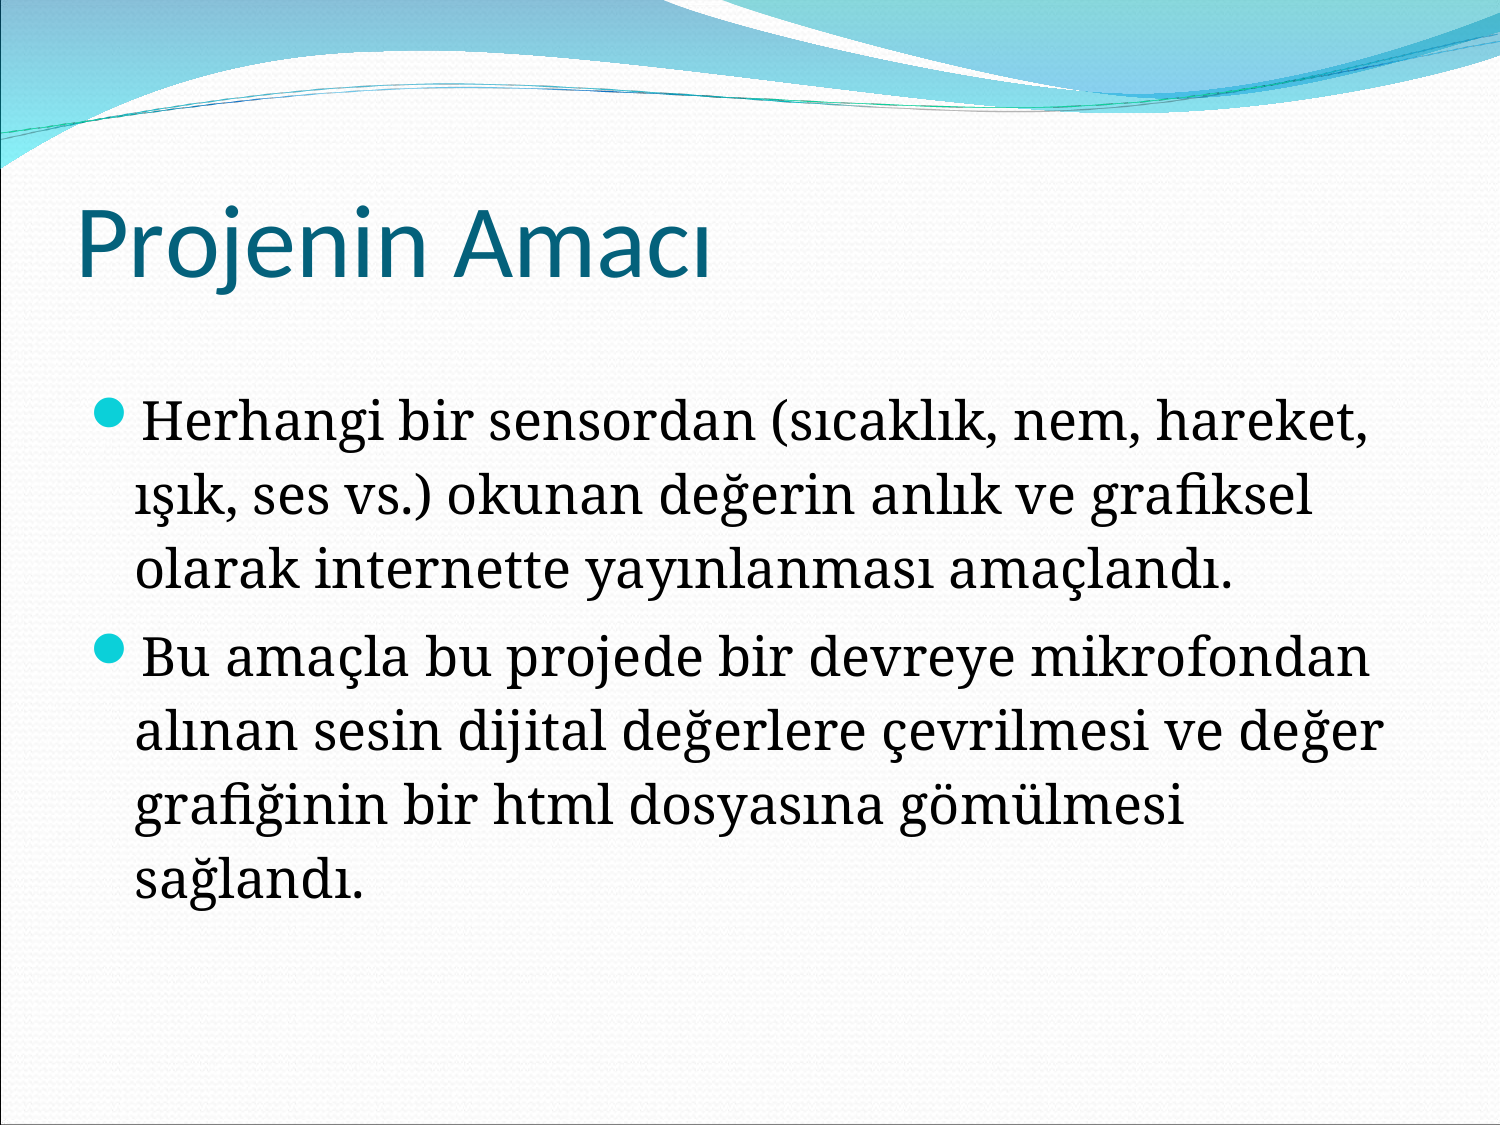

# Projenin Amacı
Herhangi bir sensordan (sıcaklık, nem, hareket, ışık, ses vs.) okunan değerin anlık ve grafiksel olarak internette yayınlanması amaçlandı.
Bu amaçla bu projede bir devreye mikrofondan alınan sesin dijital değerlere çevrilmesi ve değer grafiğinin bir html dosyasına gömülmesi sağlandı.